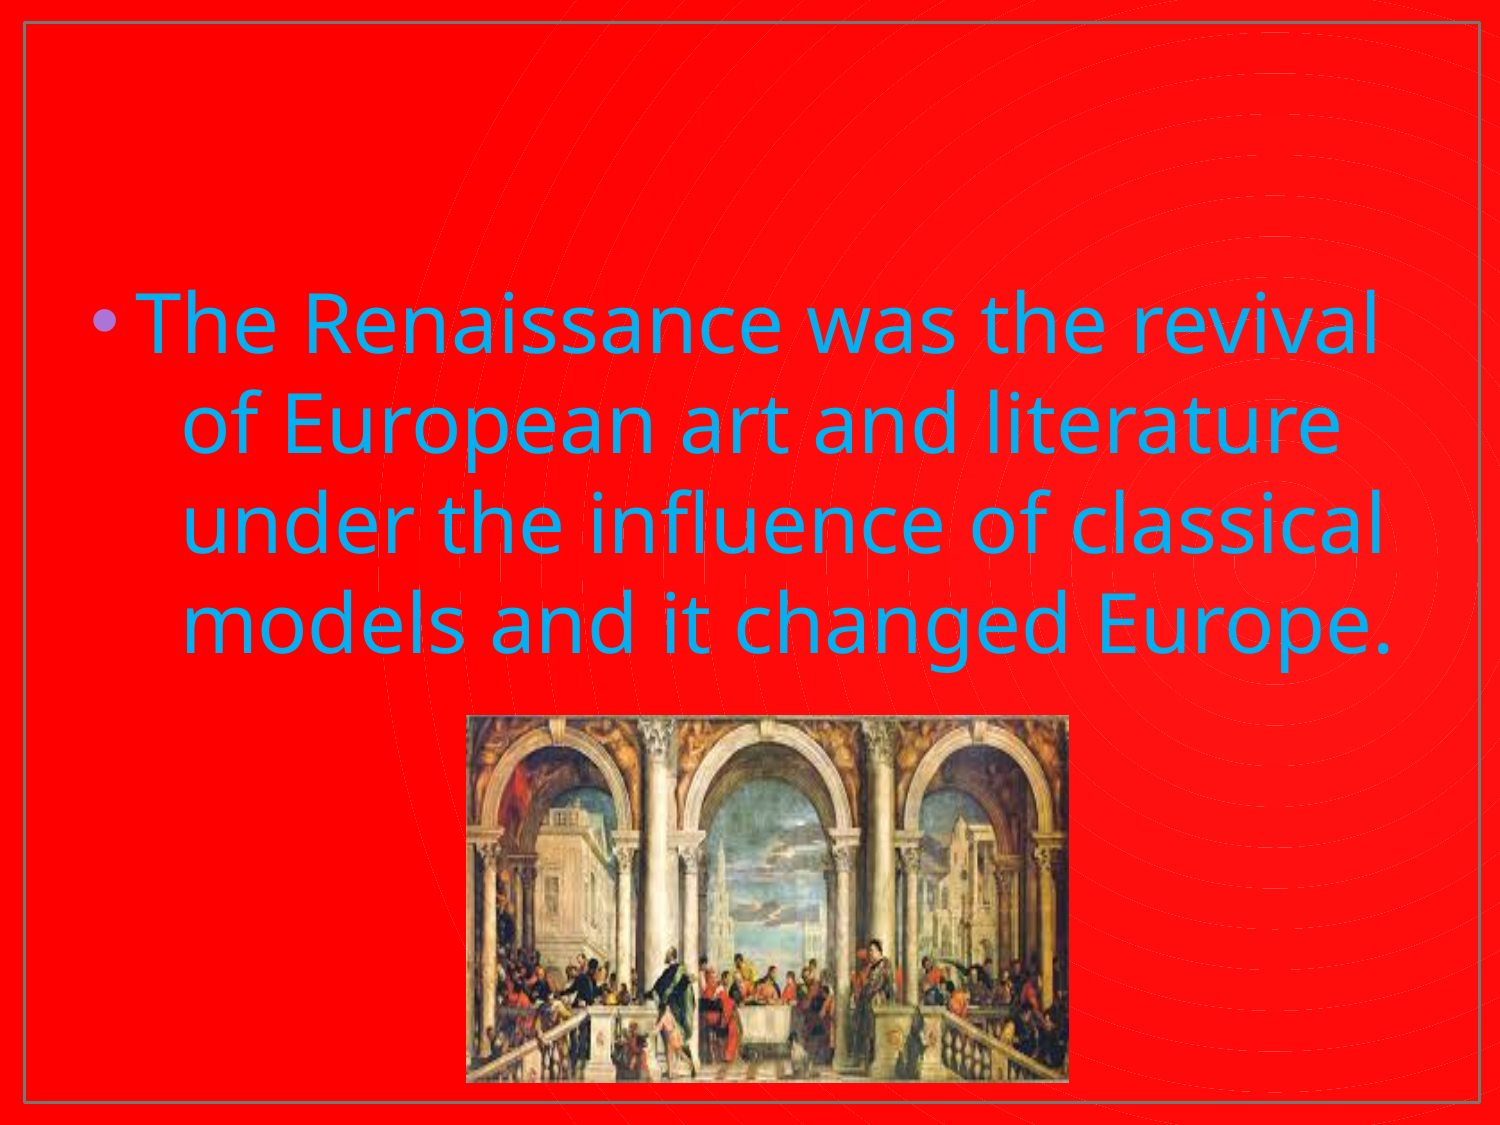

#
The Renaissance was the revival of European art and literature under the influence of classical models and it changed Europe.